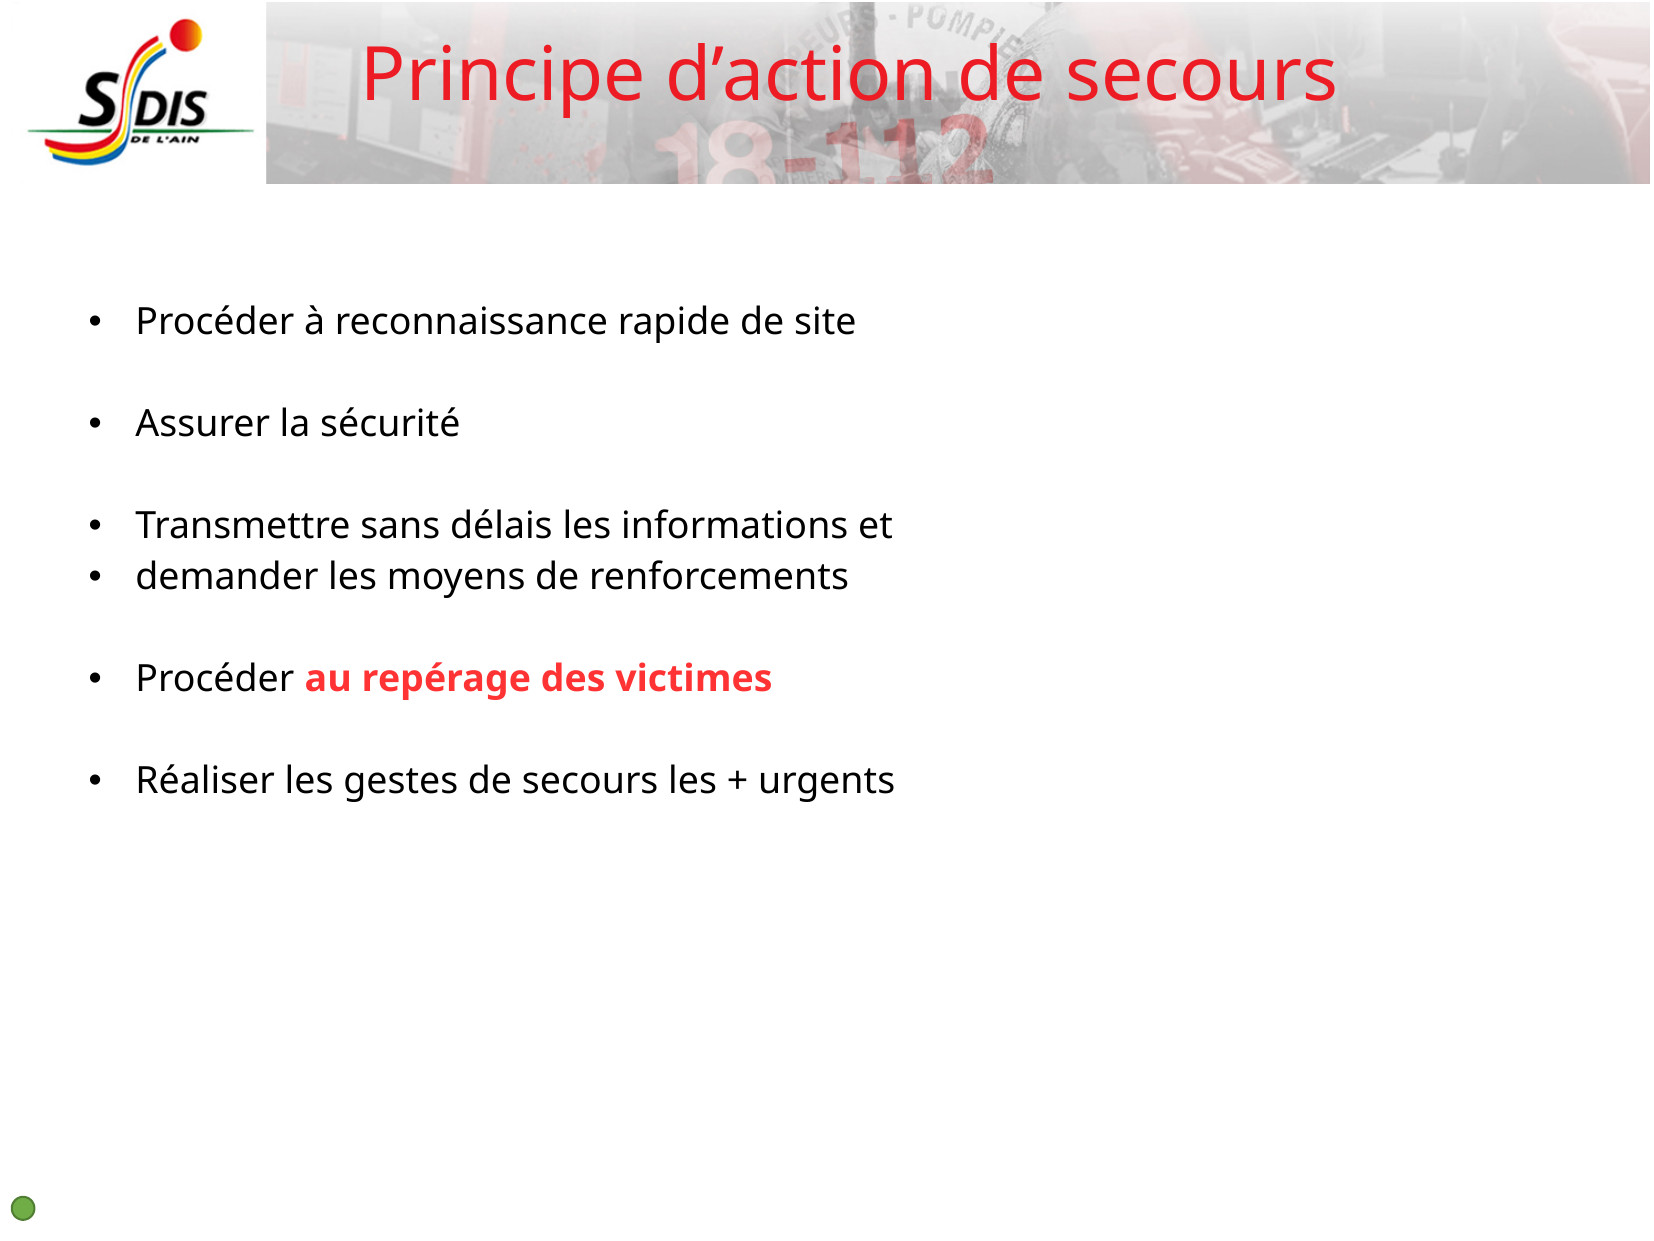

# Principe d’action de secours
Procéder à reconnaissance rapide de site
Assurer la sécurité
Transmettre sans délais les informations et
demander les moyens de renforcements
Procéder au repérage des victimes
Réaliser les gestes de secours les + urgents